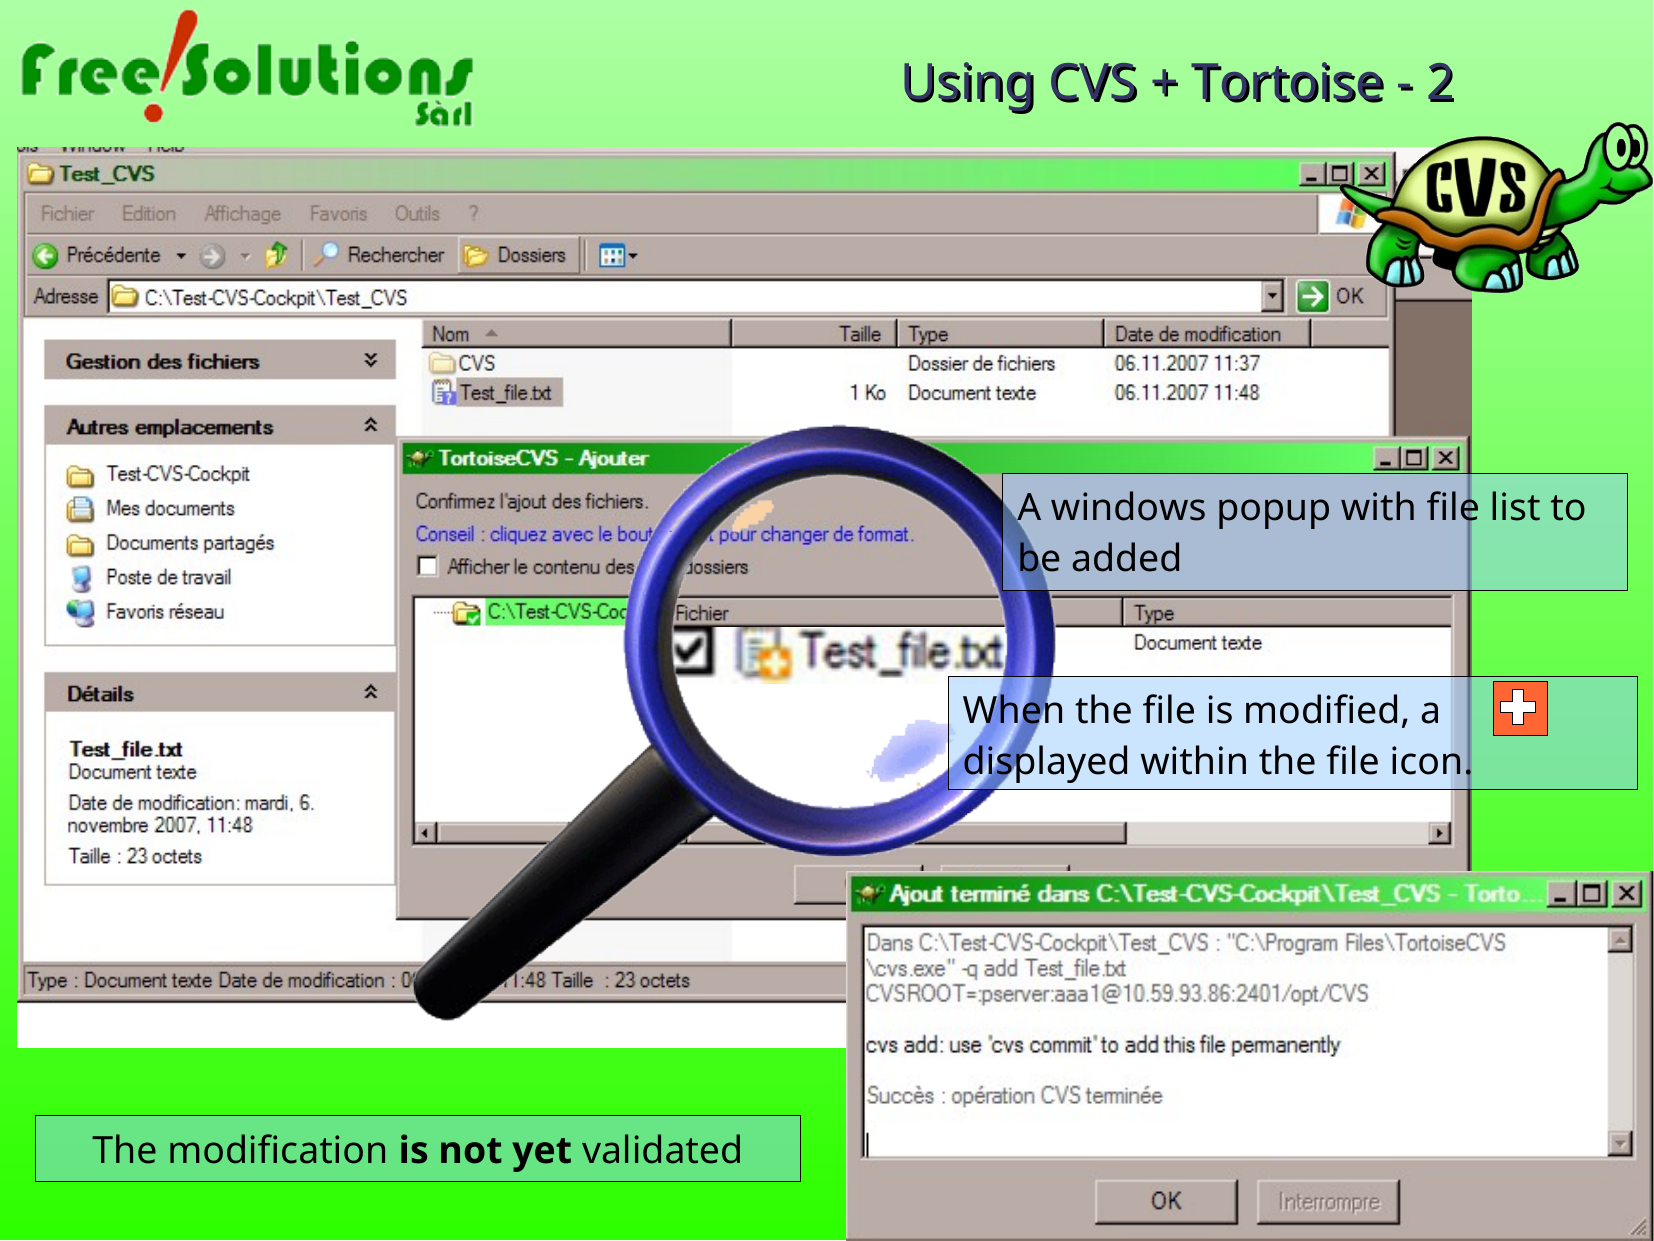

Using CVS + Tortoise - 2
A windows popup with file list to be added
When the file is modified, a is displayed within the file icon.
The modification is not yet validated